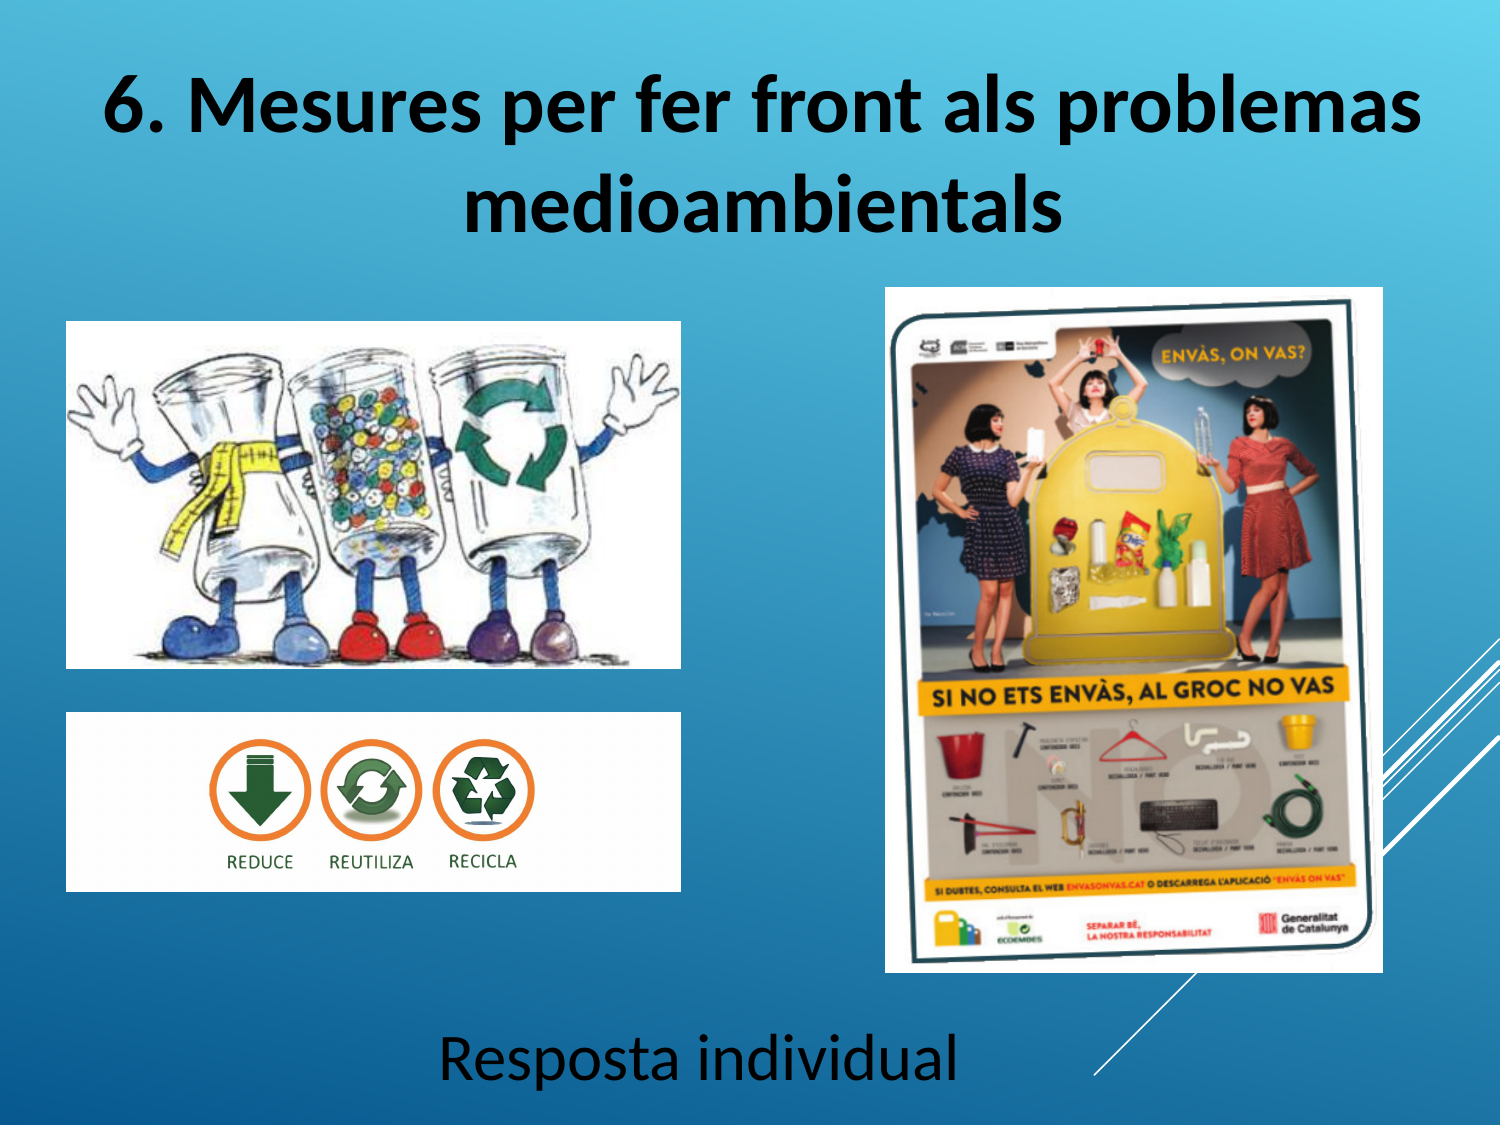

6. Mesures per fer front als problemas medioambientals
Resposta individual